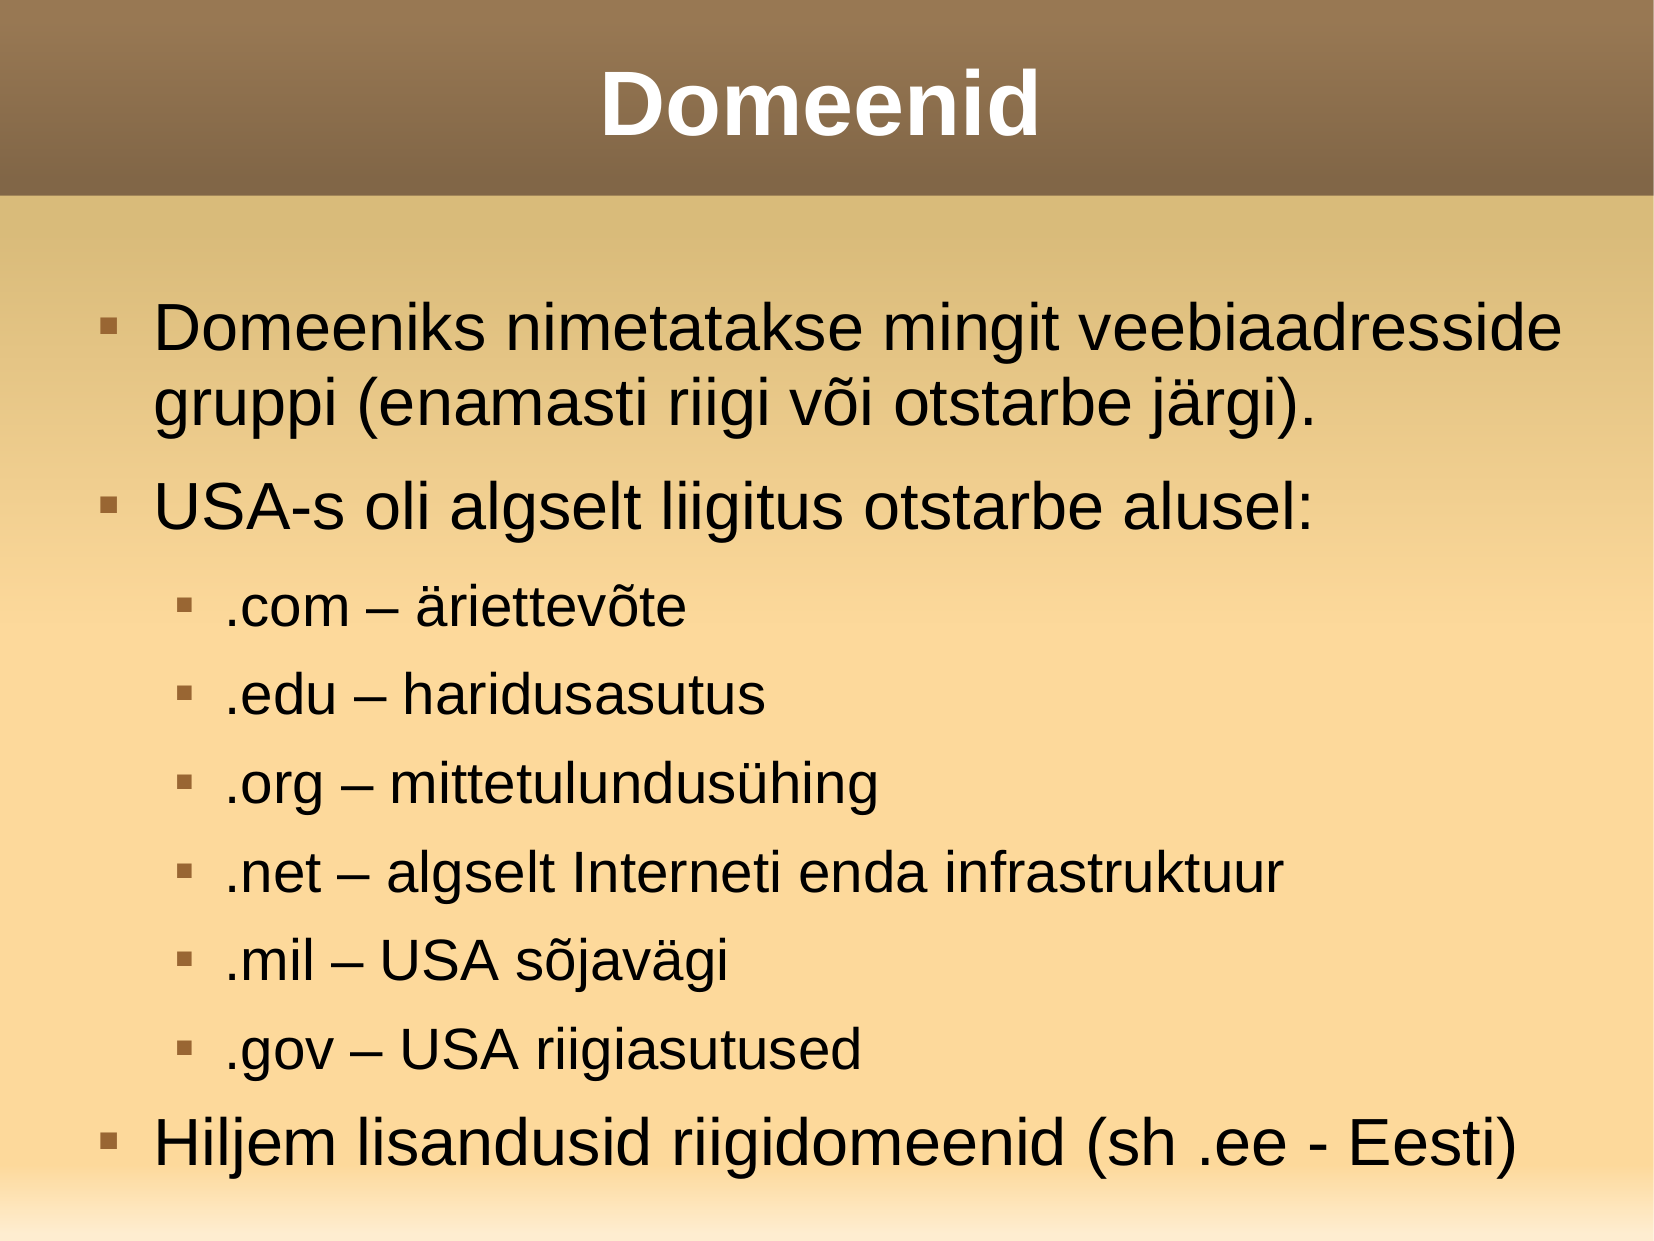

# Domeenid
Domeeniks nimetatakse mingit veebiaadresside gruppi (enamasti riigi või otstarbe järgi).
USA-s oli algselt liigitus otstarbe alusel:
.com – äriettevõte
.edu – haridusasutus
.org – mittetulundusühing
.net – algselt Interneti enda infrastruktuur
.mil – USA sõjavägi
.gov – USA riigiasutused
Hiljem lisandusid riigidomeenid (sh .ee - Eesti)